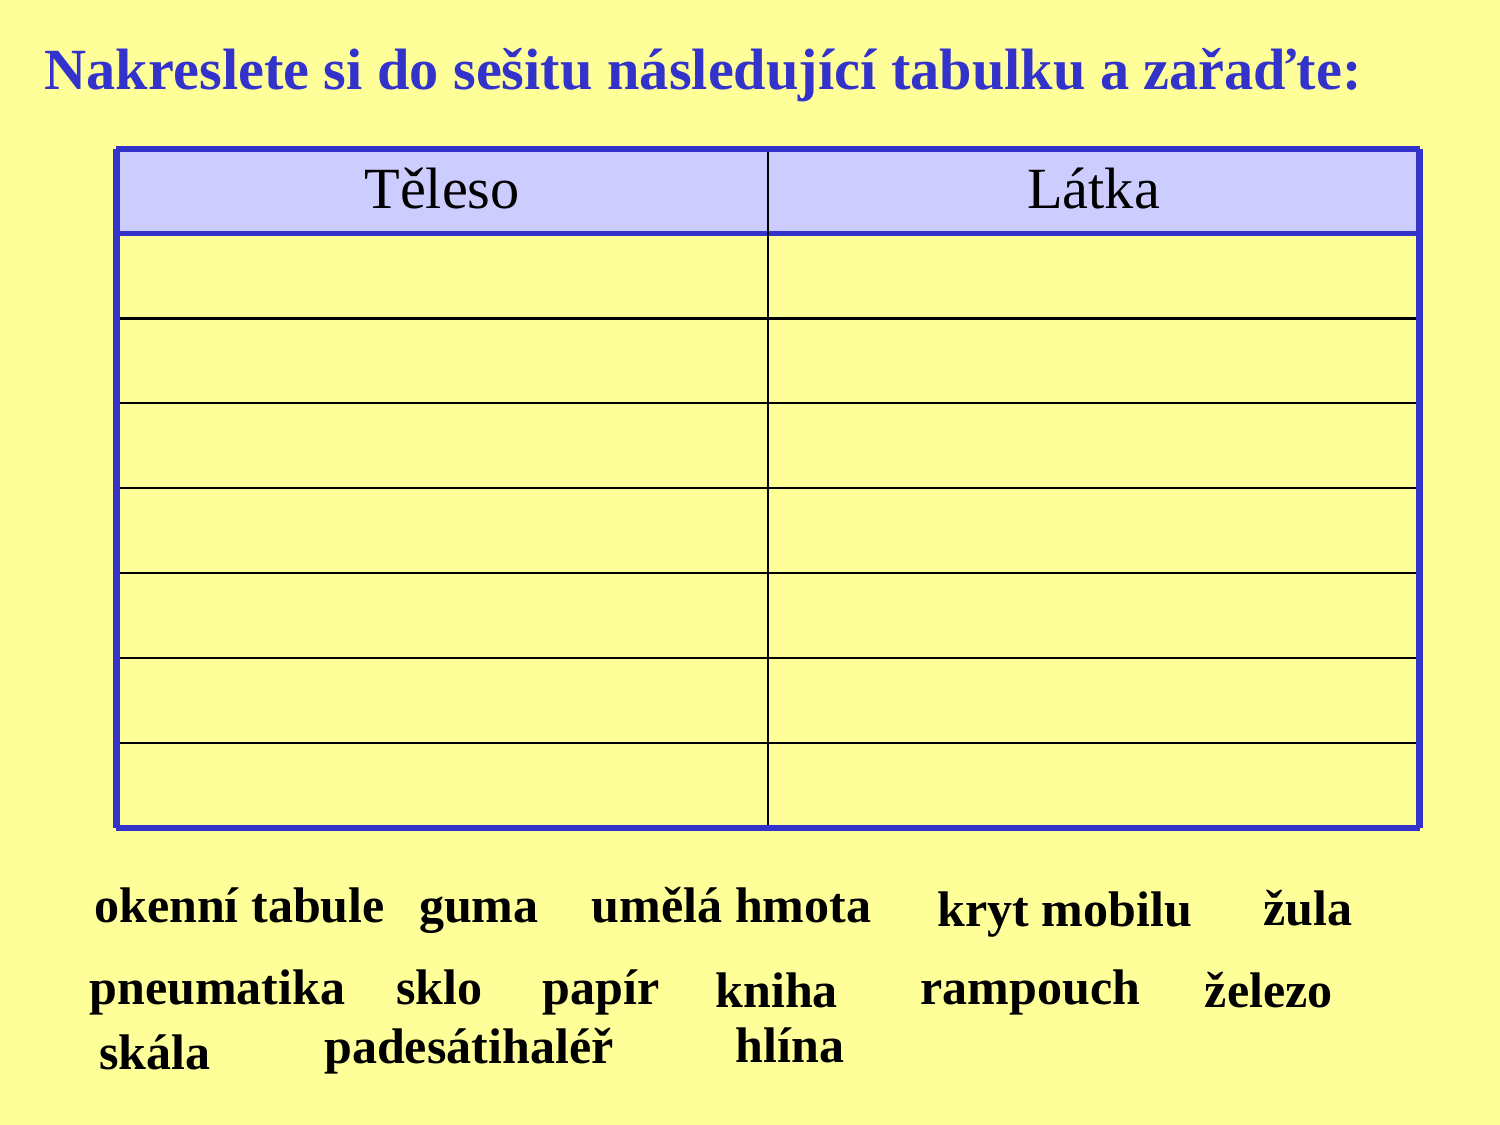

Nakreslete si do sešitu následující tabulku a zařaďte:
Těleso
Látka
okenní tabule
guma
umělá hmota
žula
kryt mobilu
sklo
papír
rampouch
pneumatika
kniha
železo
hlína
padesátihaléř
skála